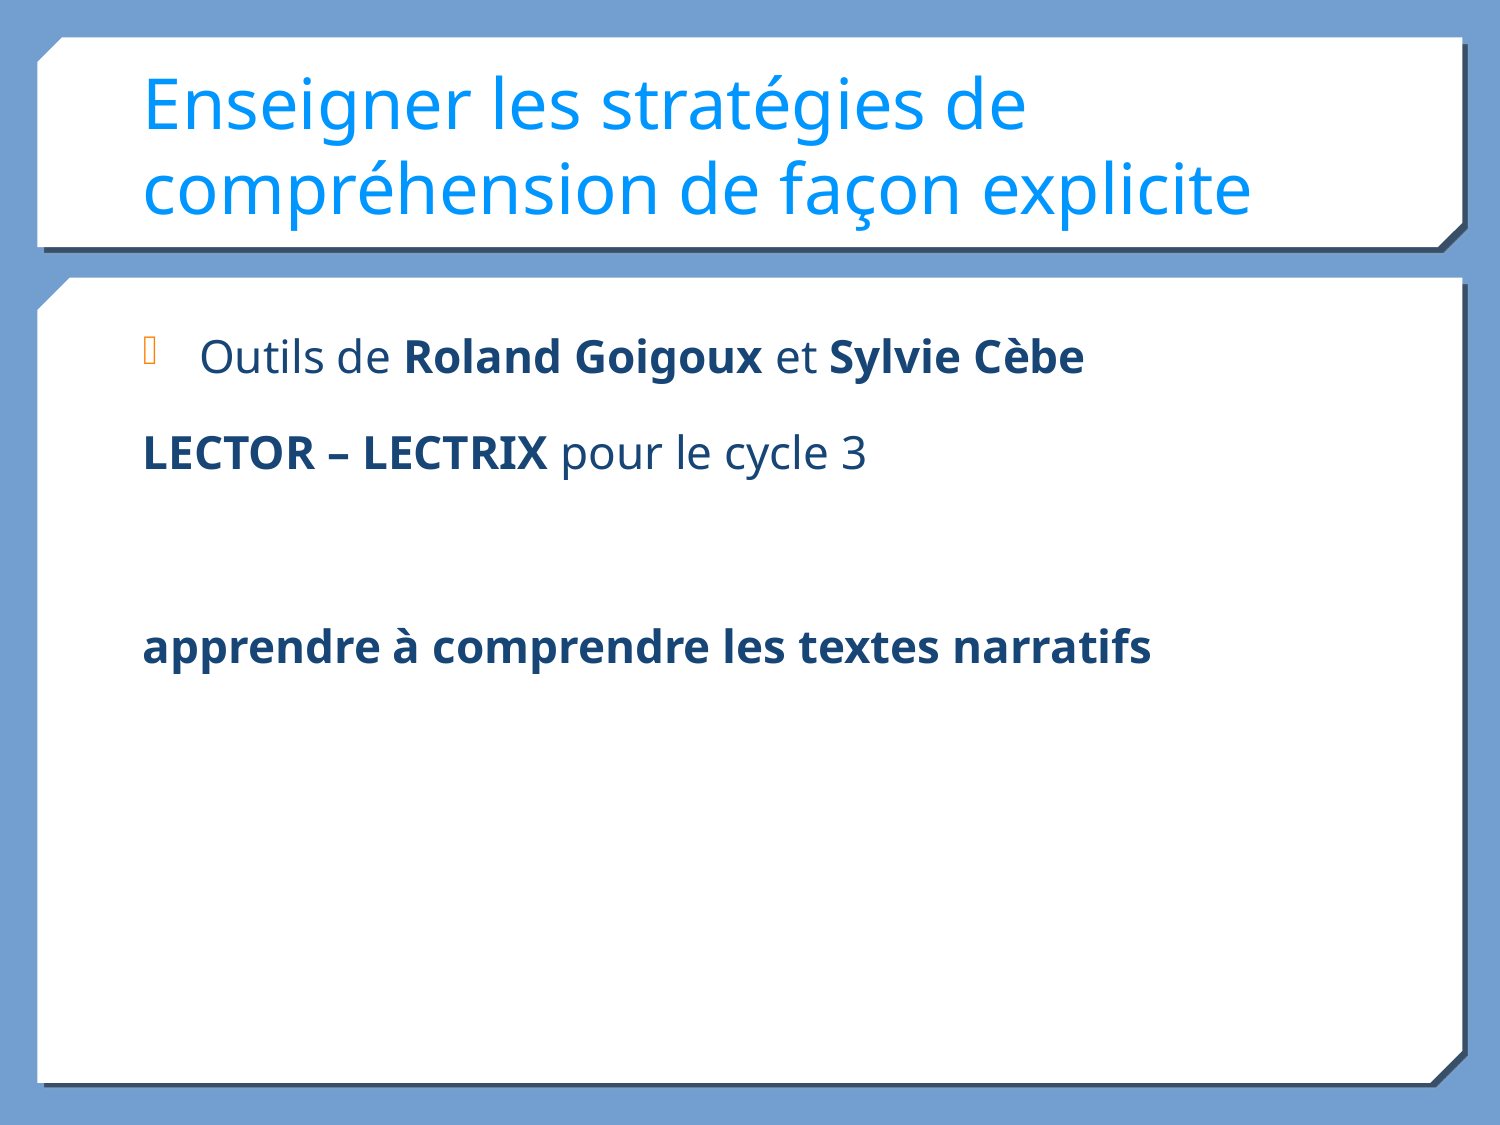

# Enseigner les stratégies de compréhension de façon explicite
Outils de Roland Goigoux et Sylvie Cèbe
LECTOR – LECTRIX pour le cycle 3
apprendre à comprendre les textes narratifs